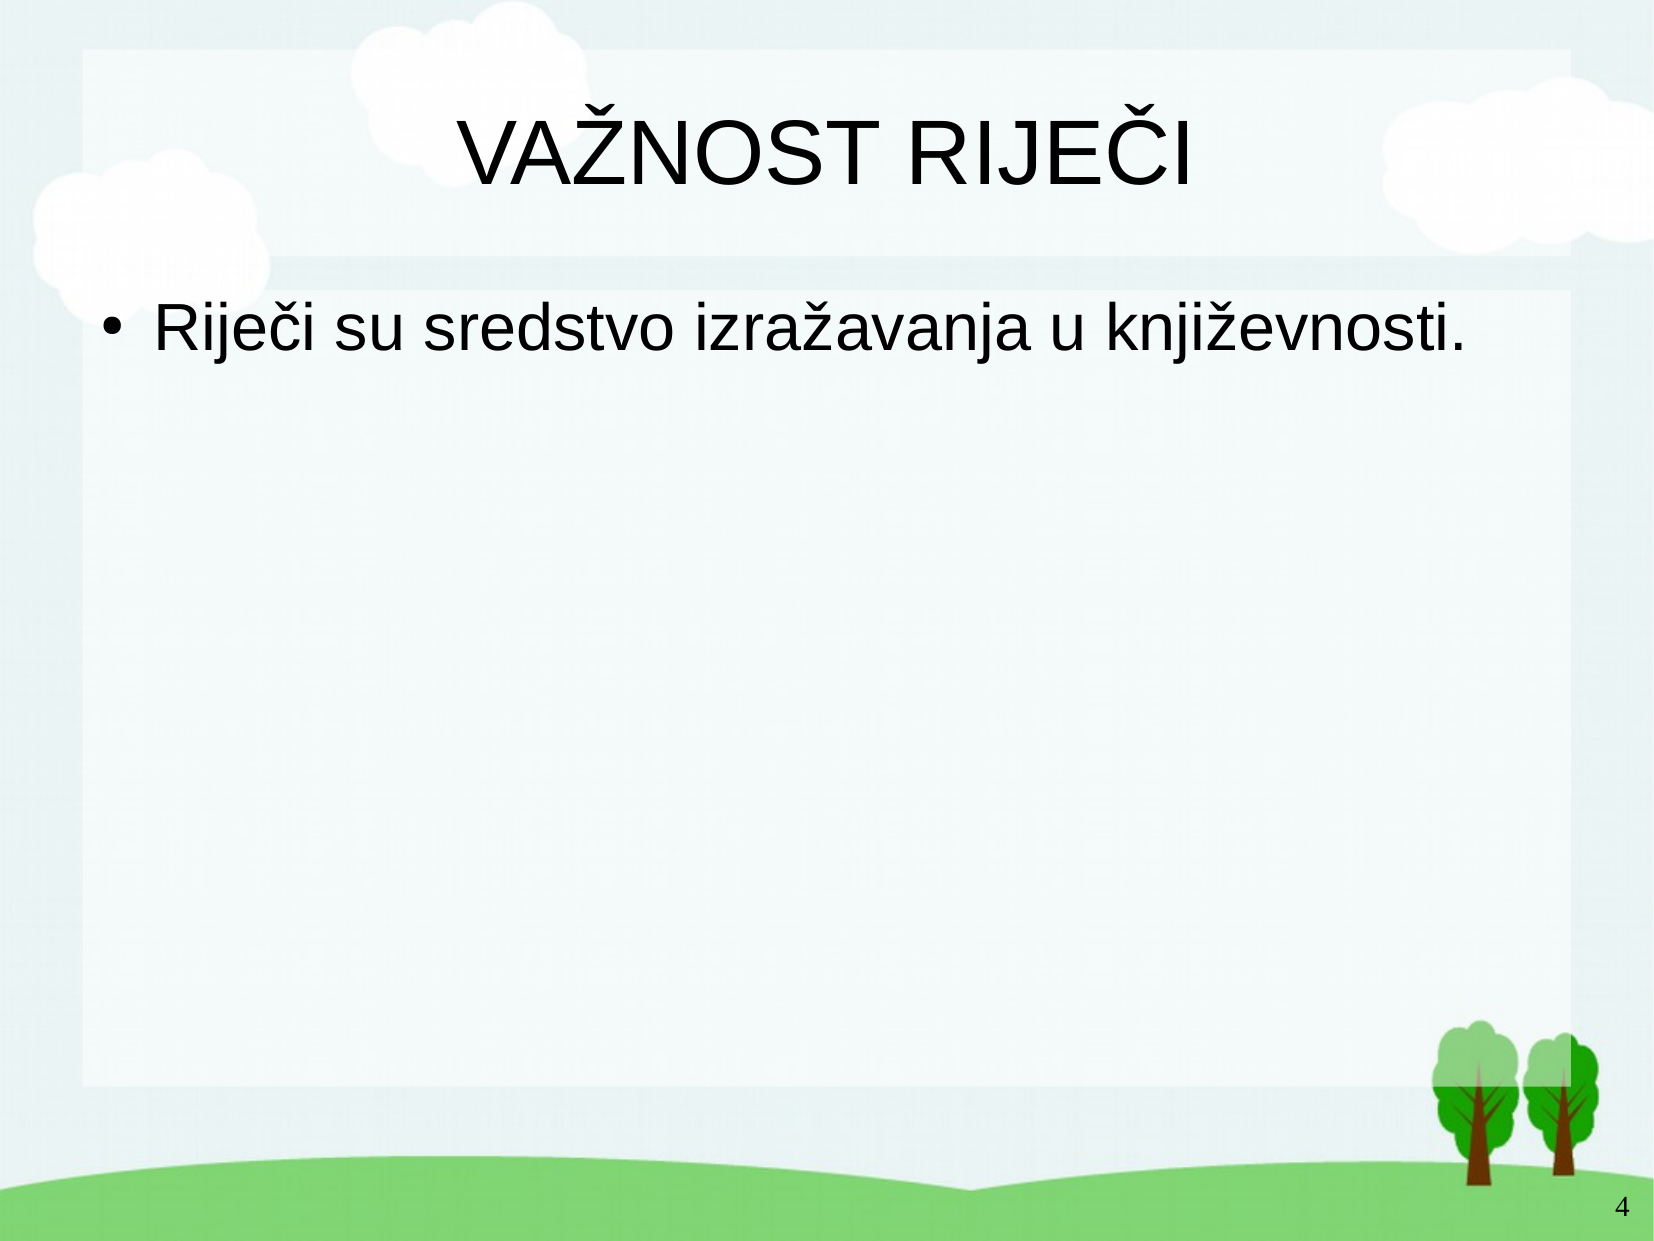

# VAŽNOST RIJEČI
Riječi su sredstvo izražavanja u književnosti.
4